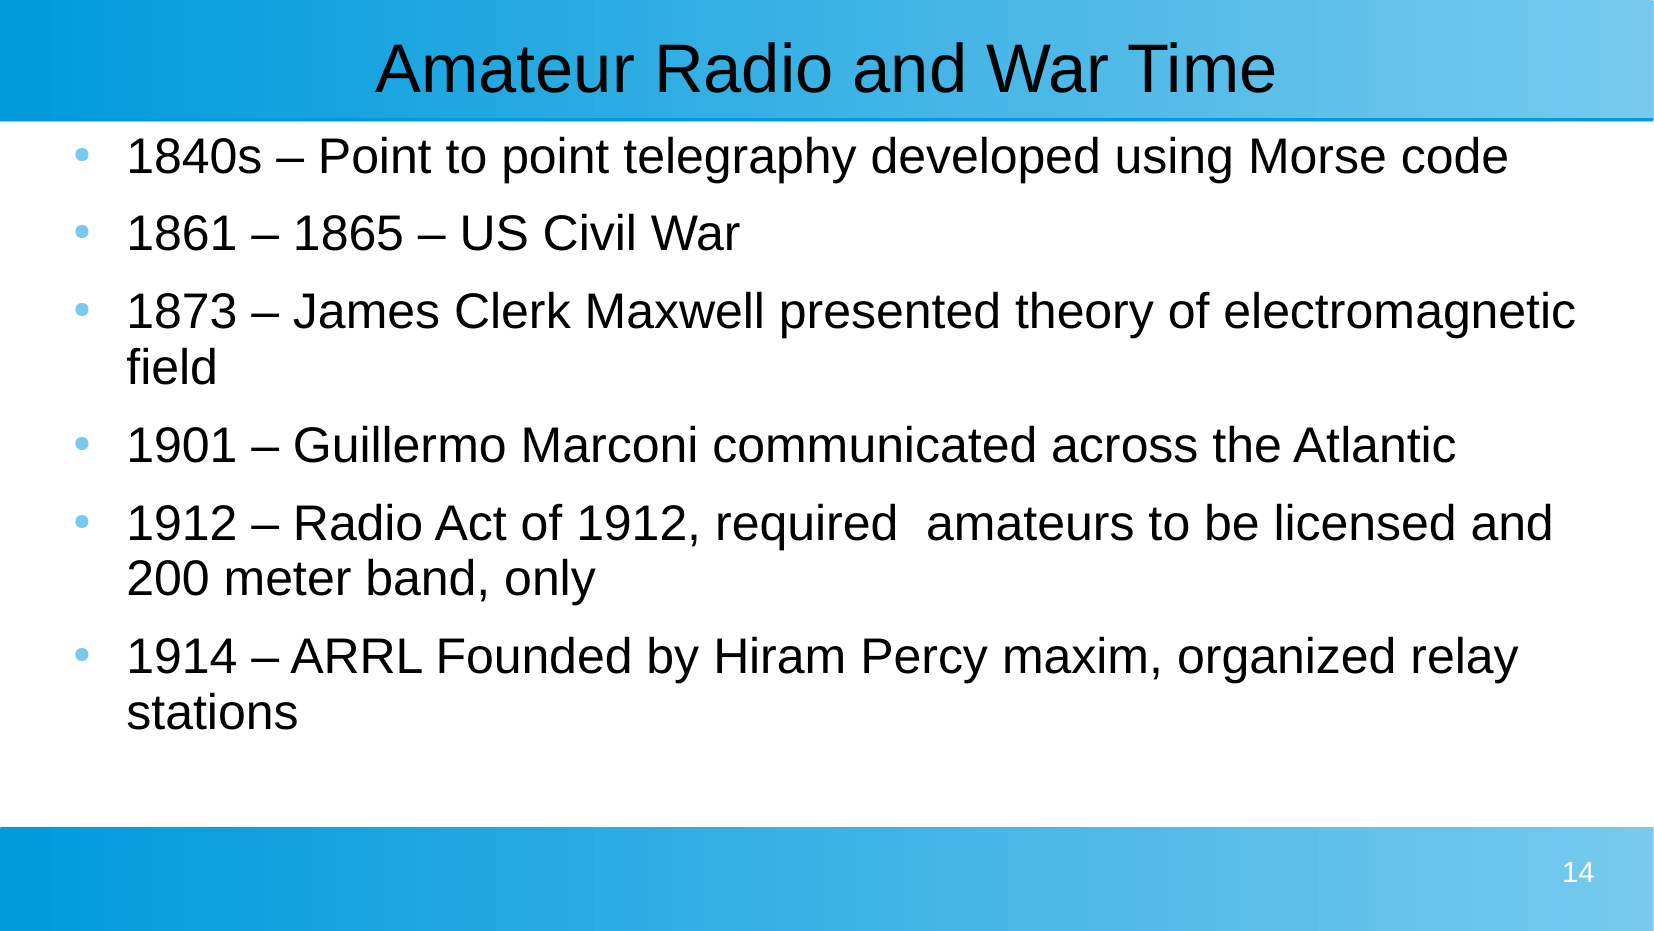

# Amateur Radio and War Time
1840s – Point to point telegraphy developed using Morse code
1861 – 1865 – US Civil War
1873 – James Clerk Maxwell presented theory of electromagnetic field
1901 – Guillermo Marconi communicated across the Atlantic
1912 – Radio Act of 1912, required amateurs to be licensed and 200 meter band, only
1914 – ARRL Founded by Hiram Percy maxim, organized relay stations
14